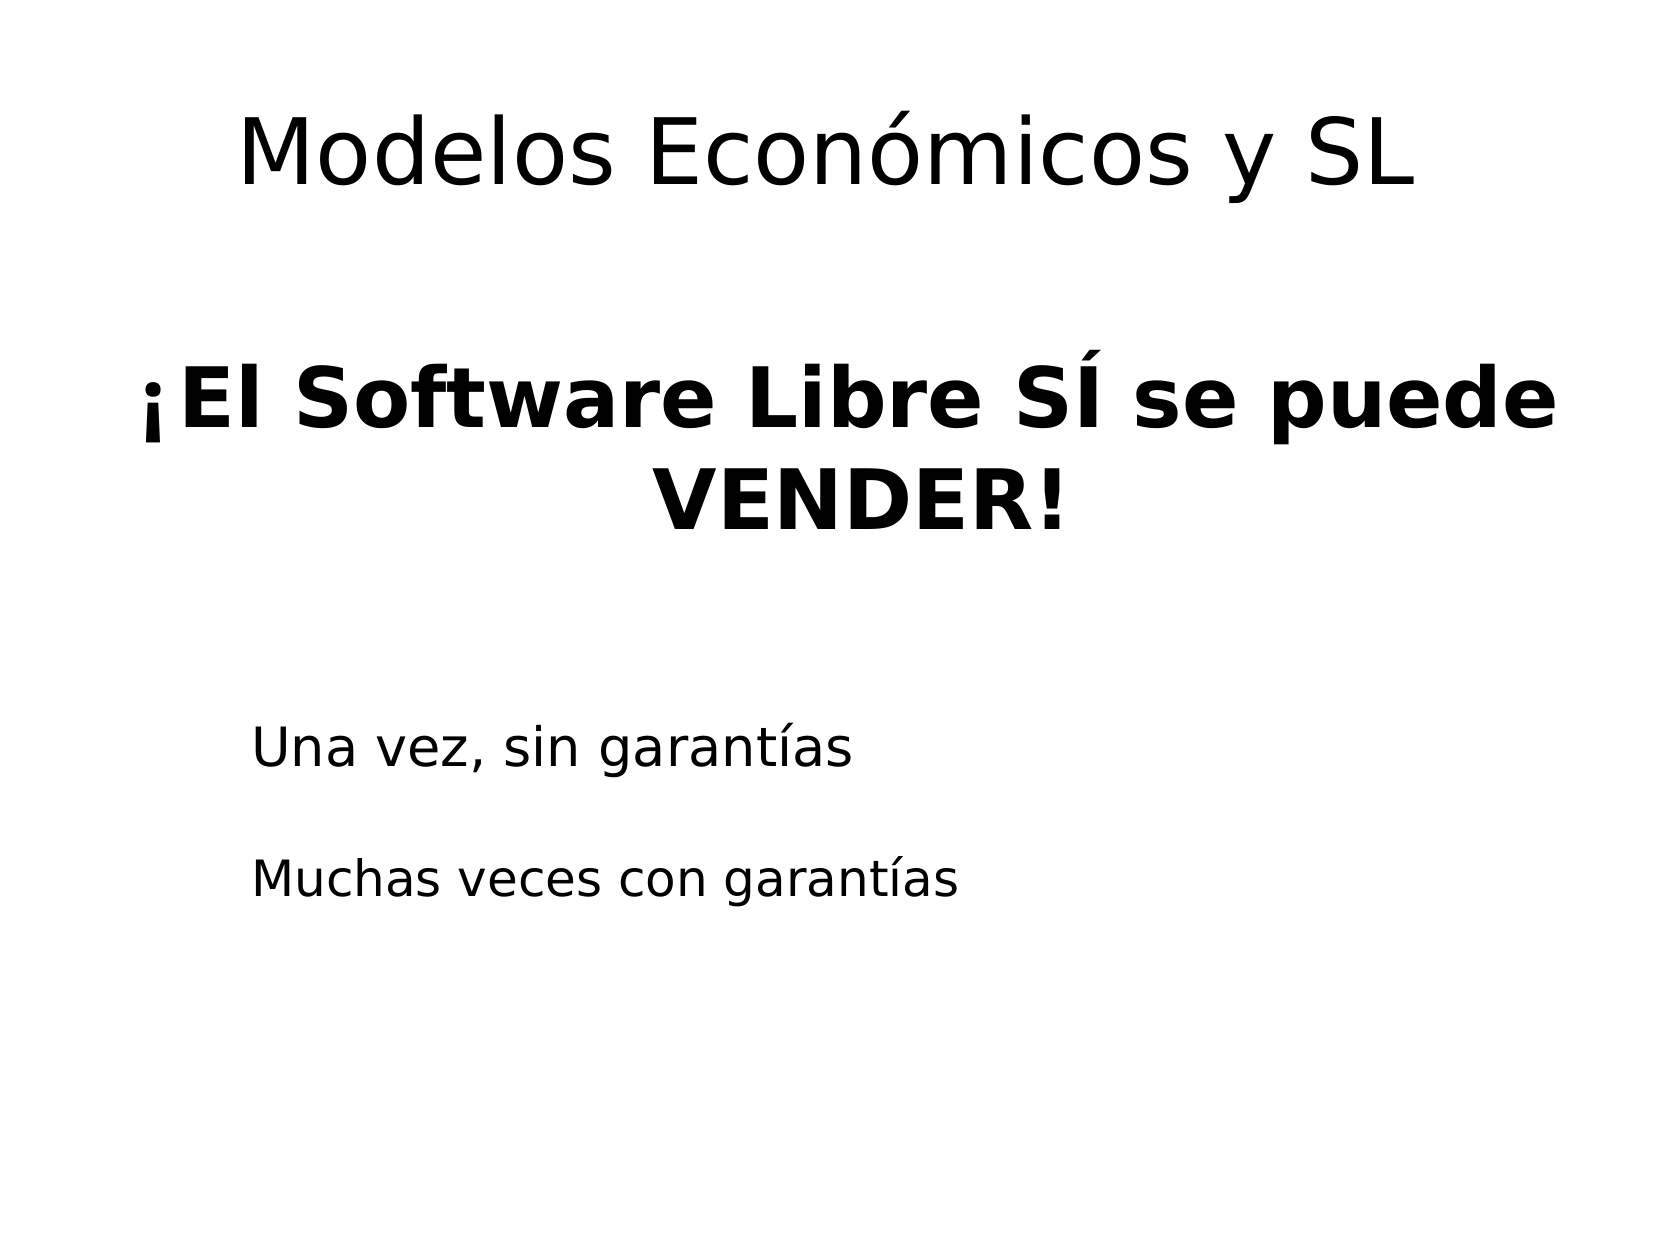

# Modelos Económicos y SL
¡El Software Libre SÍ se puede VENDER!
Una vez, sin garantías
Muchas veces con garantías